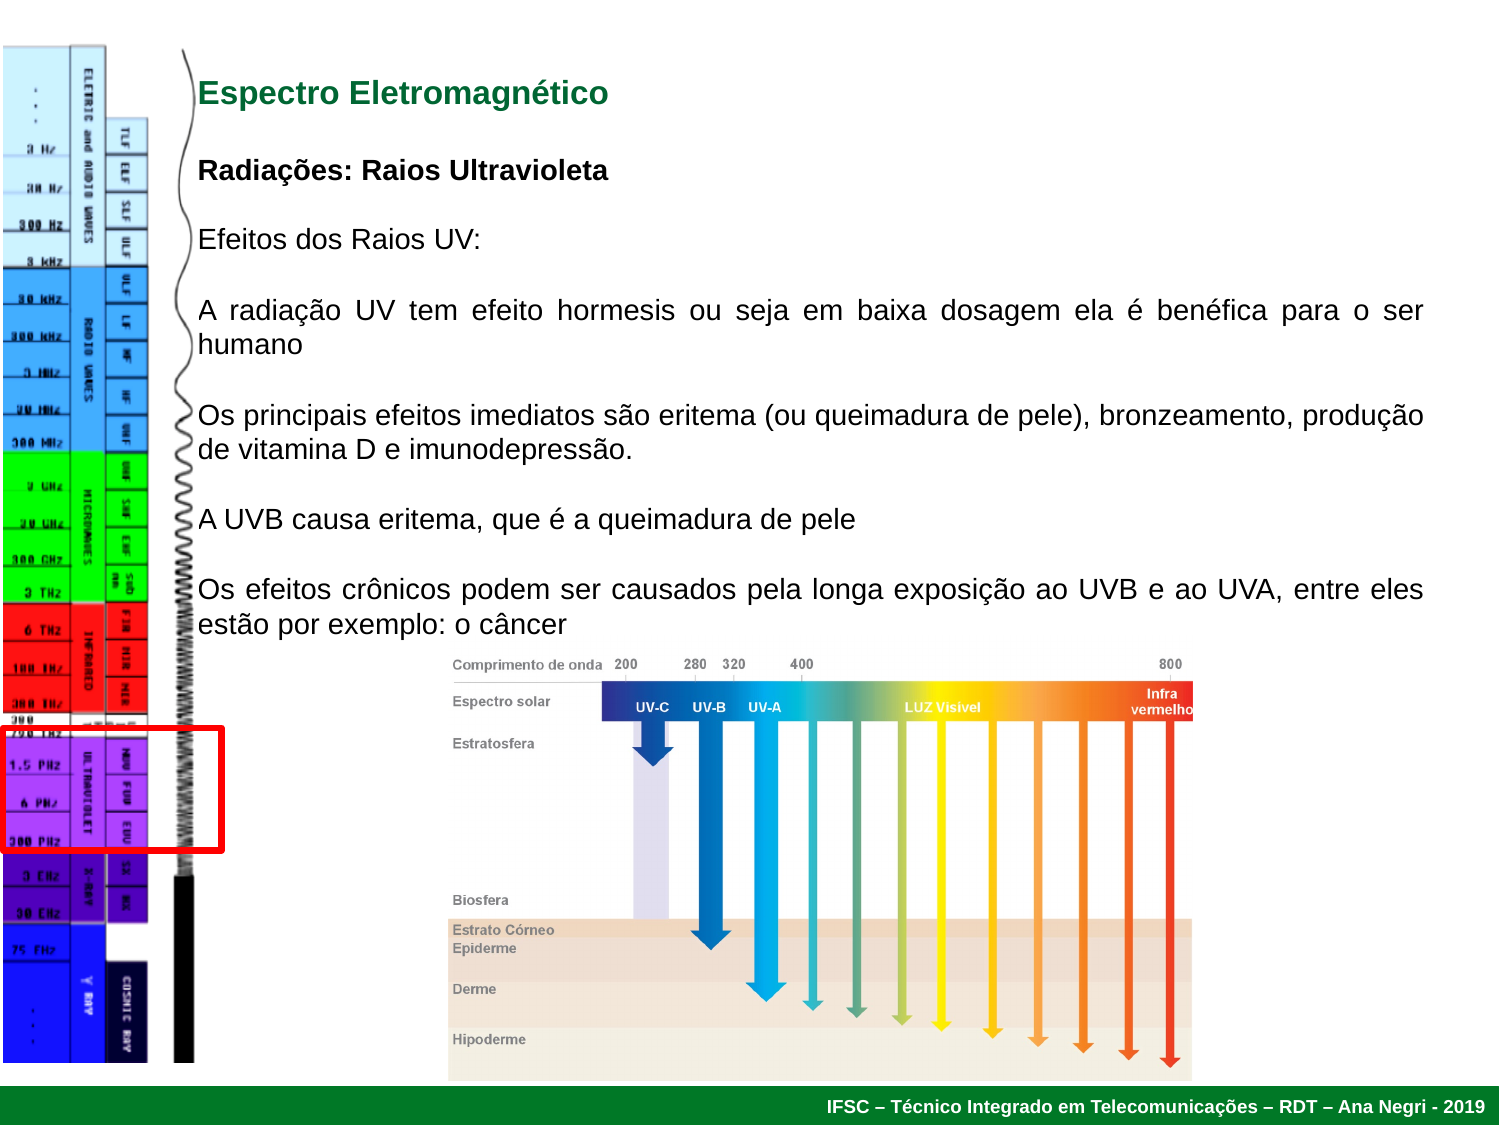

Espectro Eletromagnético
Radiações: Raios Ultravioleta
Efeitos dos Raios UV:
A radiação UV tem efeito hormesis ou seja em baixa dosagem ela é benéfica para o ser humano
Os principais efeitos imediatos são eritema (ou queimadura de pele), bronzeamento, produção de vitamina D e imunodepressão.
A UVB causa eritema, que é a queimadura de pele
Os efeitos crônicos podem ser causados pela longa exposição ao UVB e ao UVA, entre eles estão por exemplo: o câncer
ção
IFSC – Técnico Integrado em Telecomunicações – RDT – Ana Negri - 2019